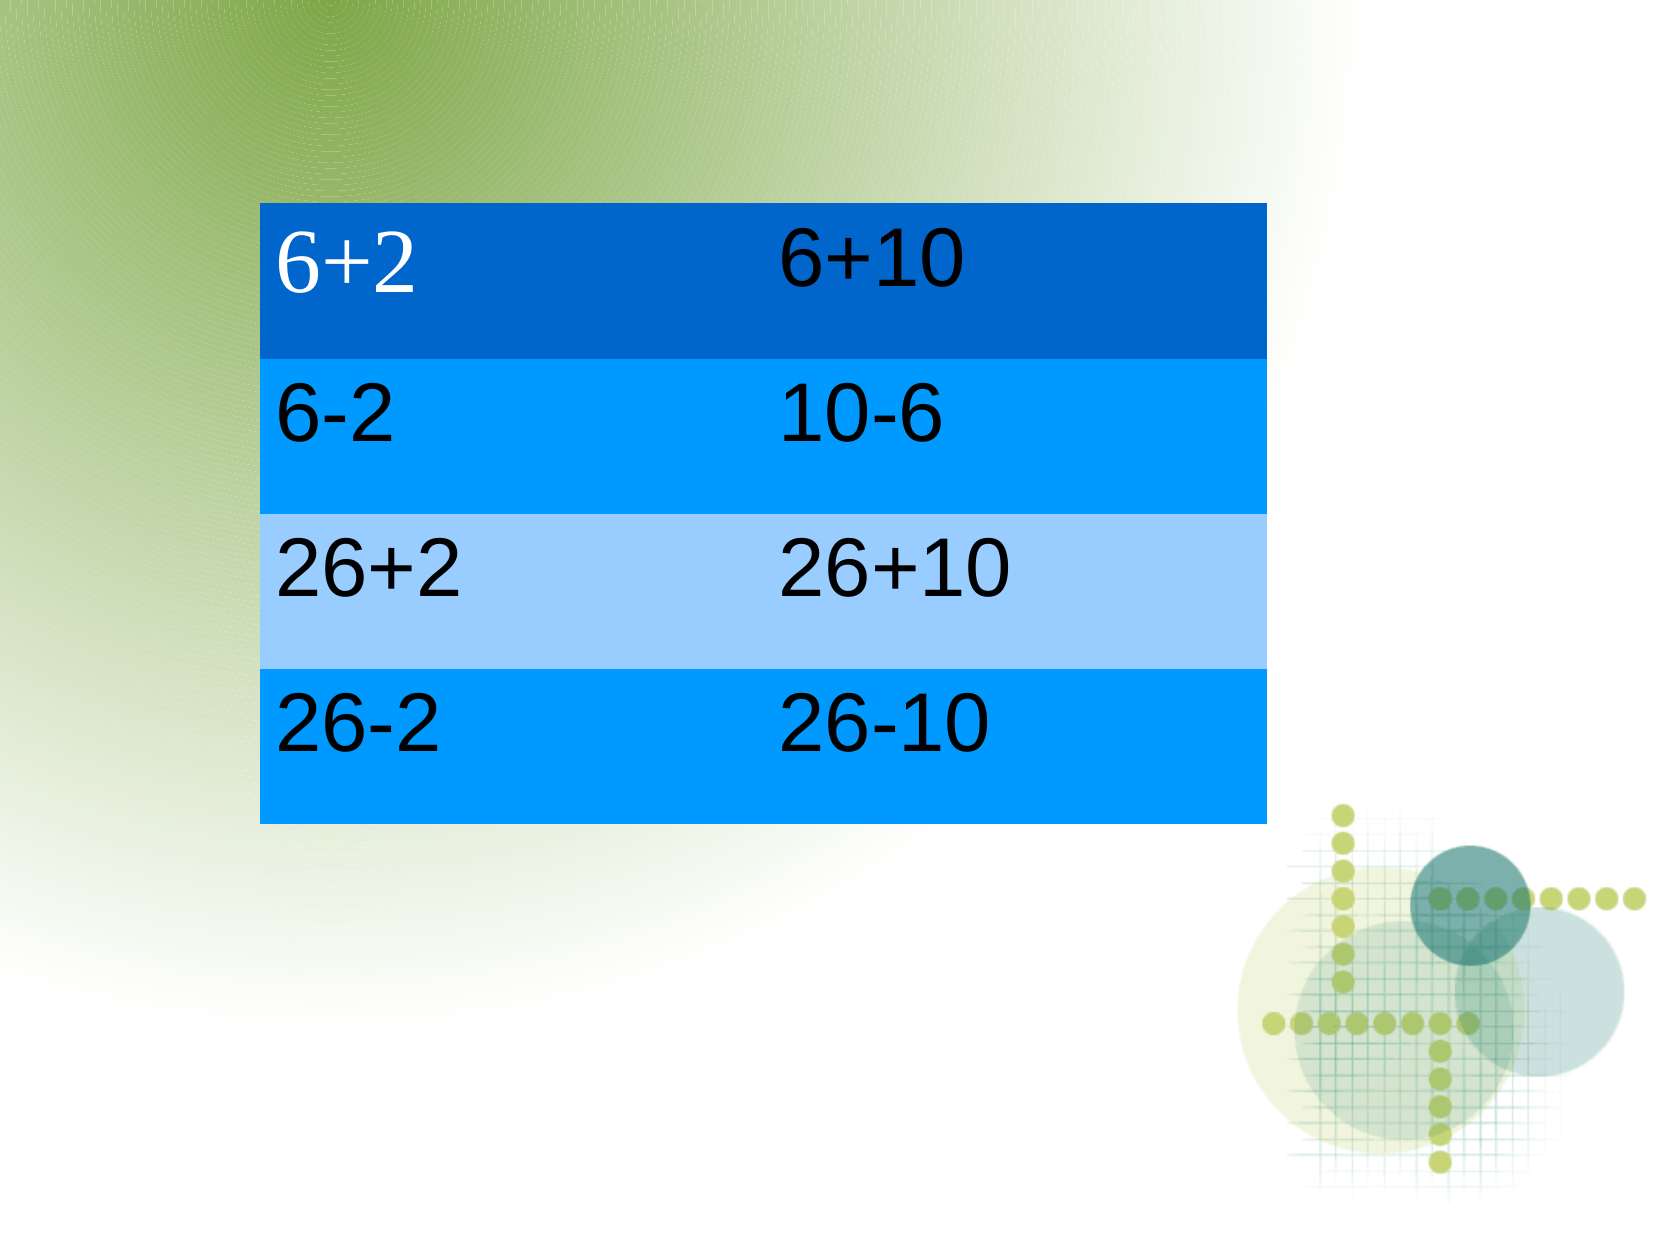

#
| 6+2 | 6+10 |
| --- | --- |
| 6-2 | 10-6 |
| 26+2 | 26+10 |
| 26-2 | 26-10 |